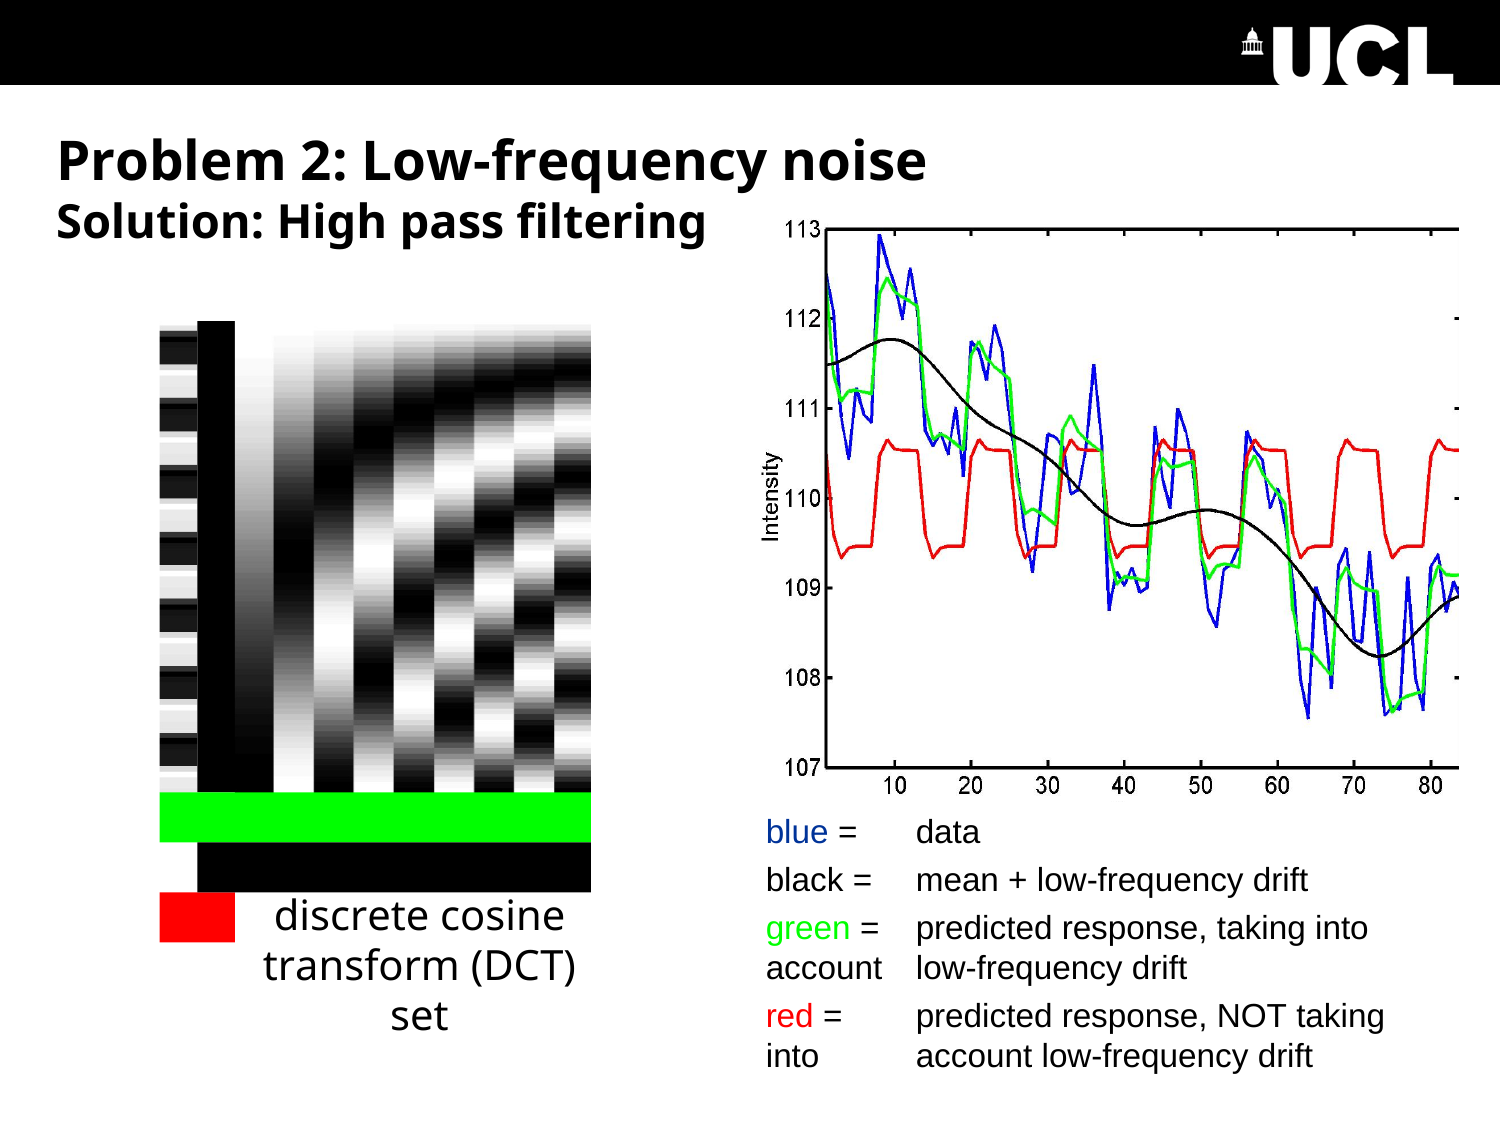

Problem 2: Low-frequency noise
Solution: High pass filtering
blue = 	data
black = 	mean + low-frequency drift
green = 	predicted response, taking into account 	low-frequency drift
red = 	predicted response, NOT taking into 	account low-frequency drift
discrete cosine transform (DCT) set